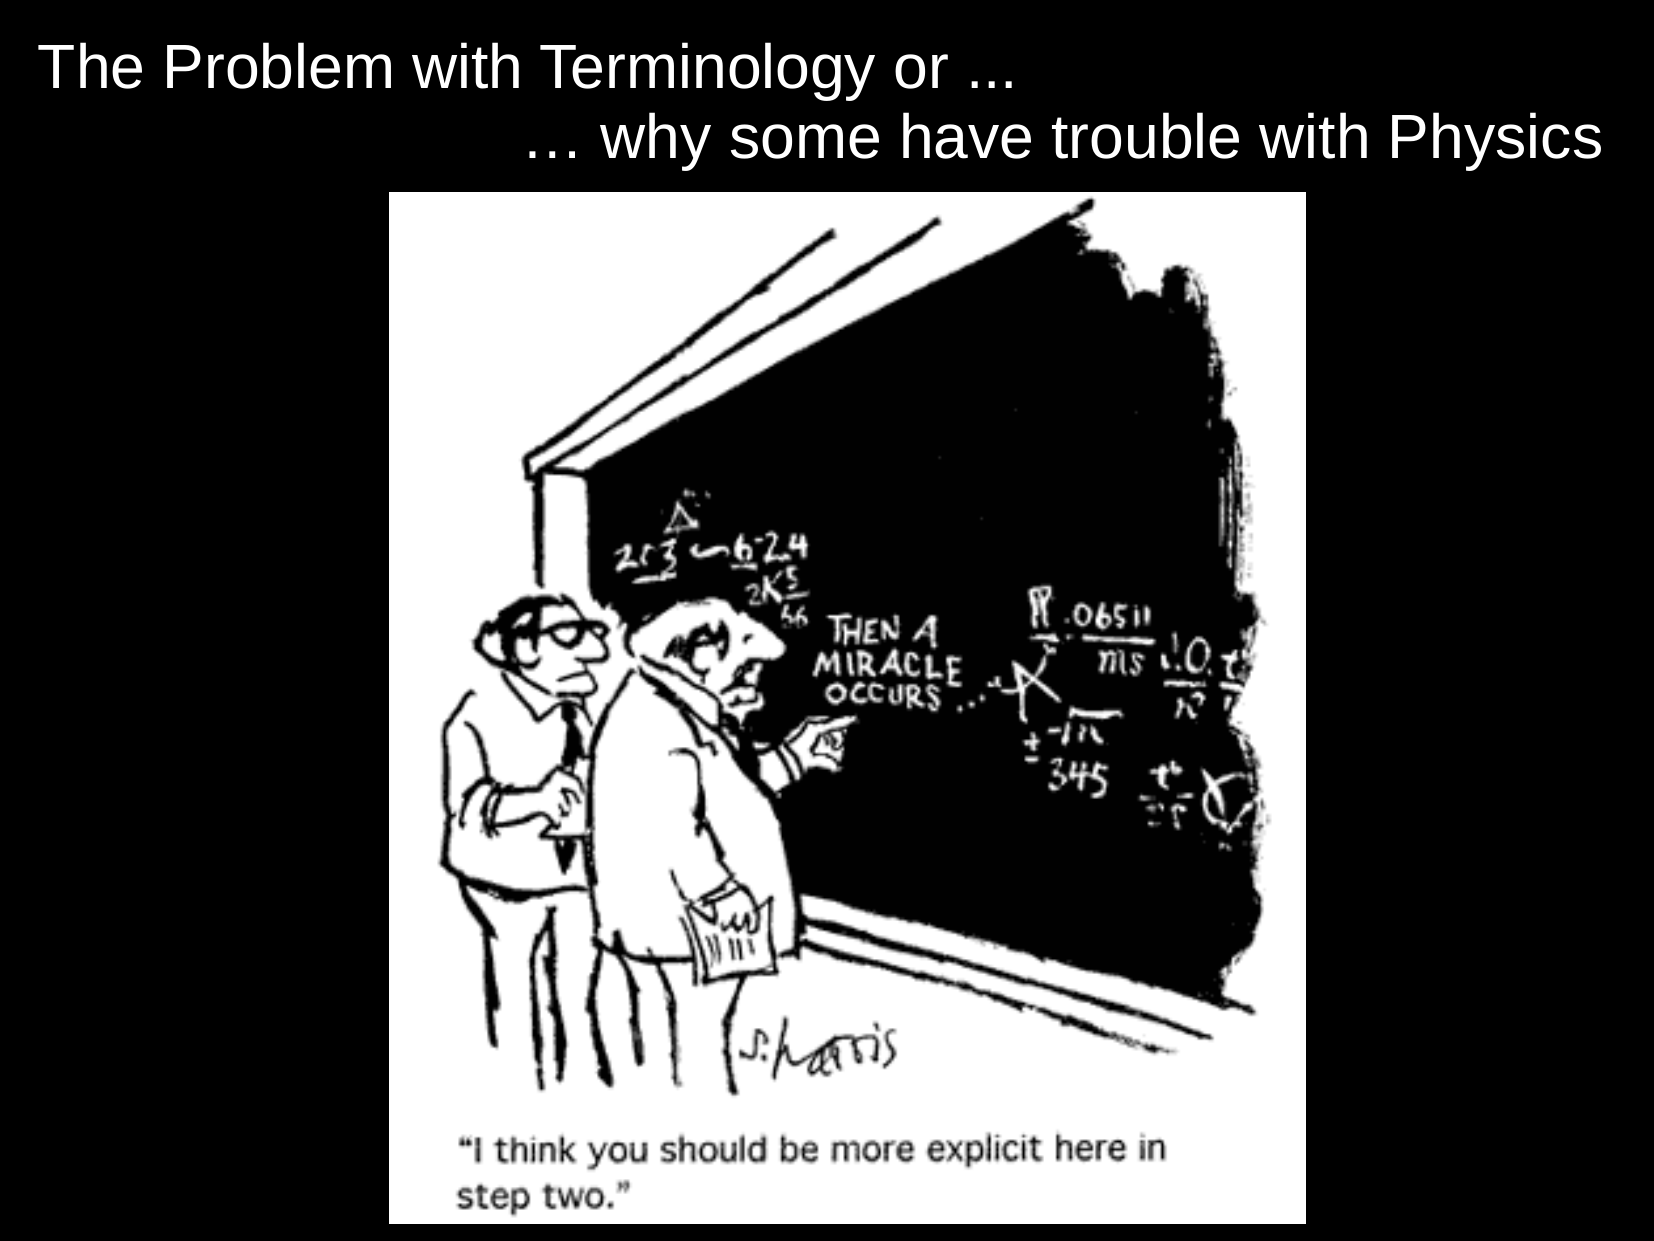

The Problem with Terminology or ...
 … why some have trouble with Physics